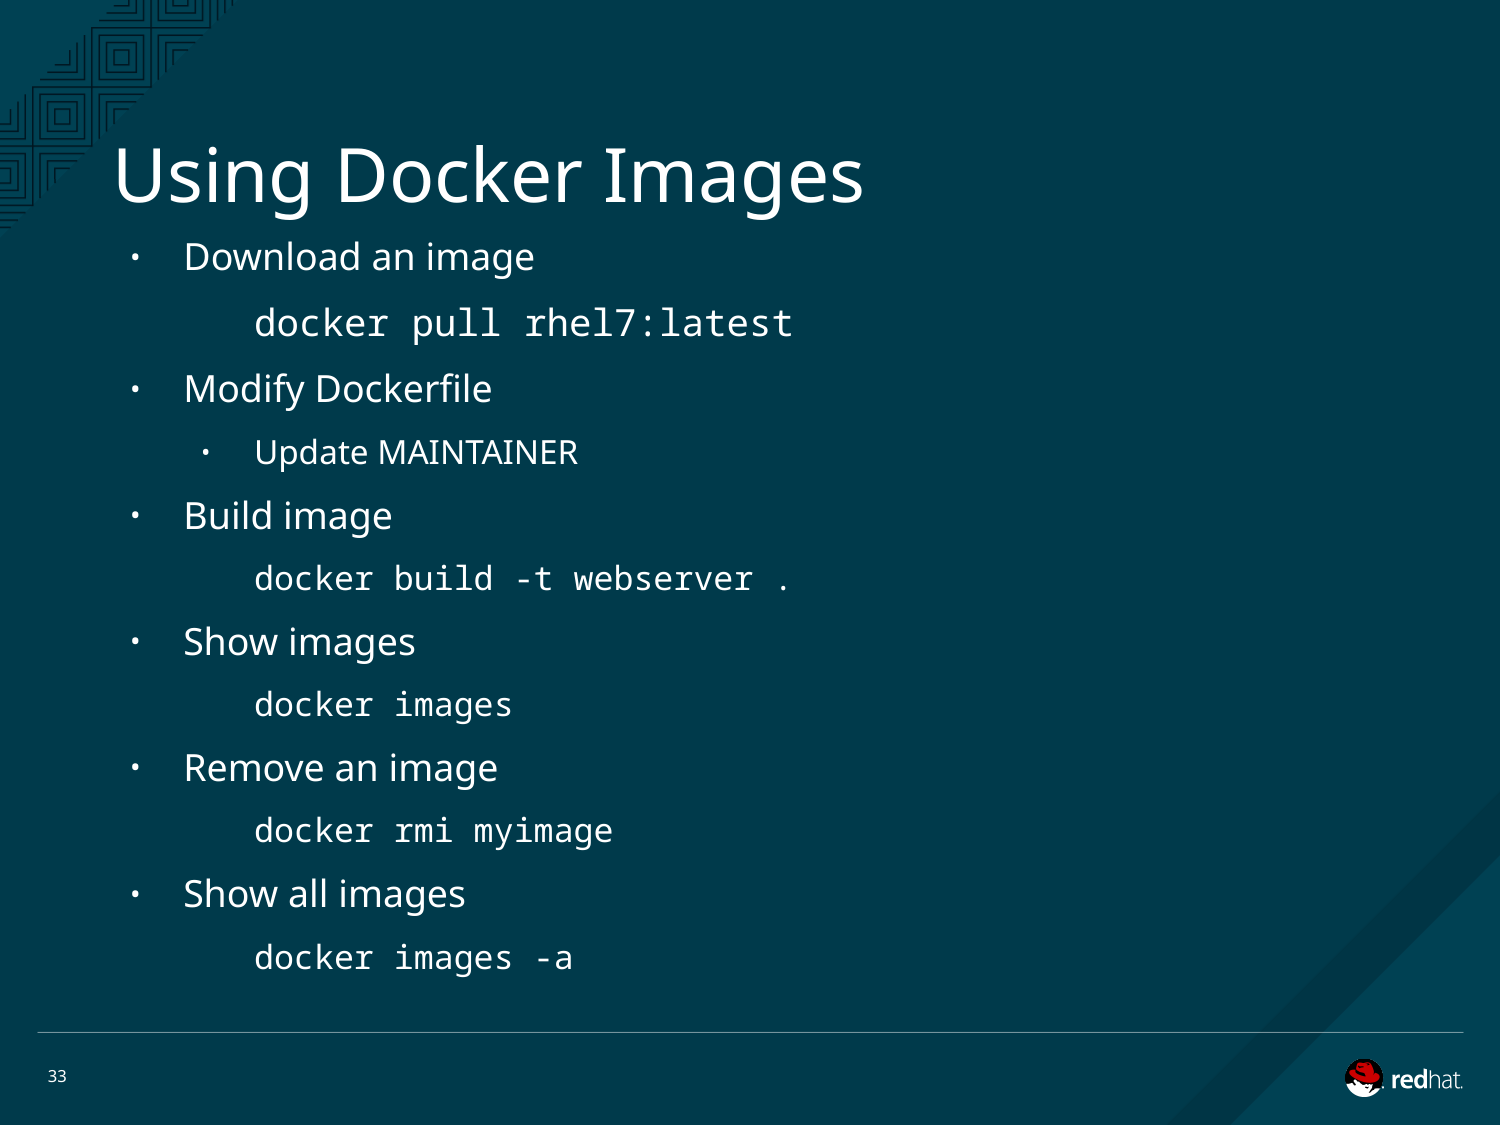

# Using Docker Images
Download an image
docker pull rhel7:latest
Modify Dockerfile
Update MAINTAINER
Build image
docker build -t webserver .
Show images
docker images
Remove an image
docker rmi myimage
Show all images
docker images -a
33